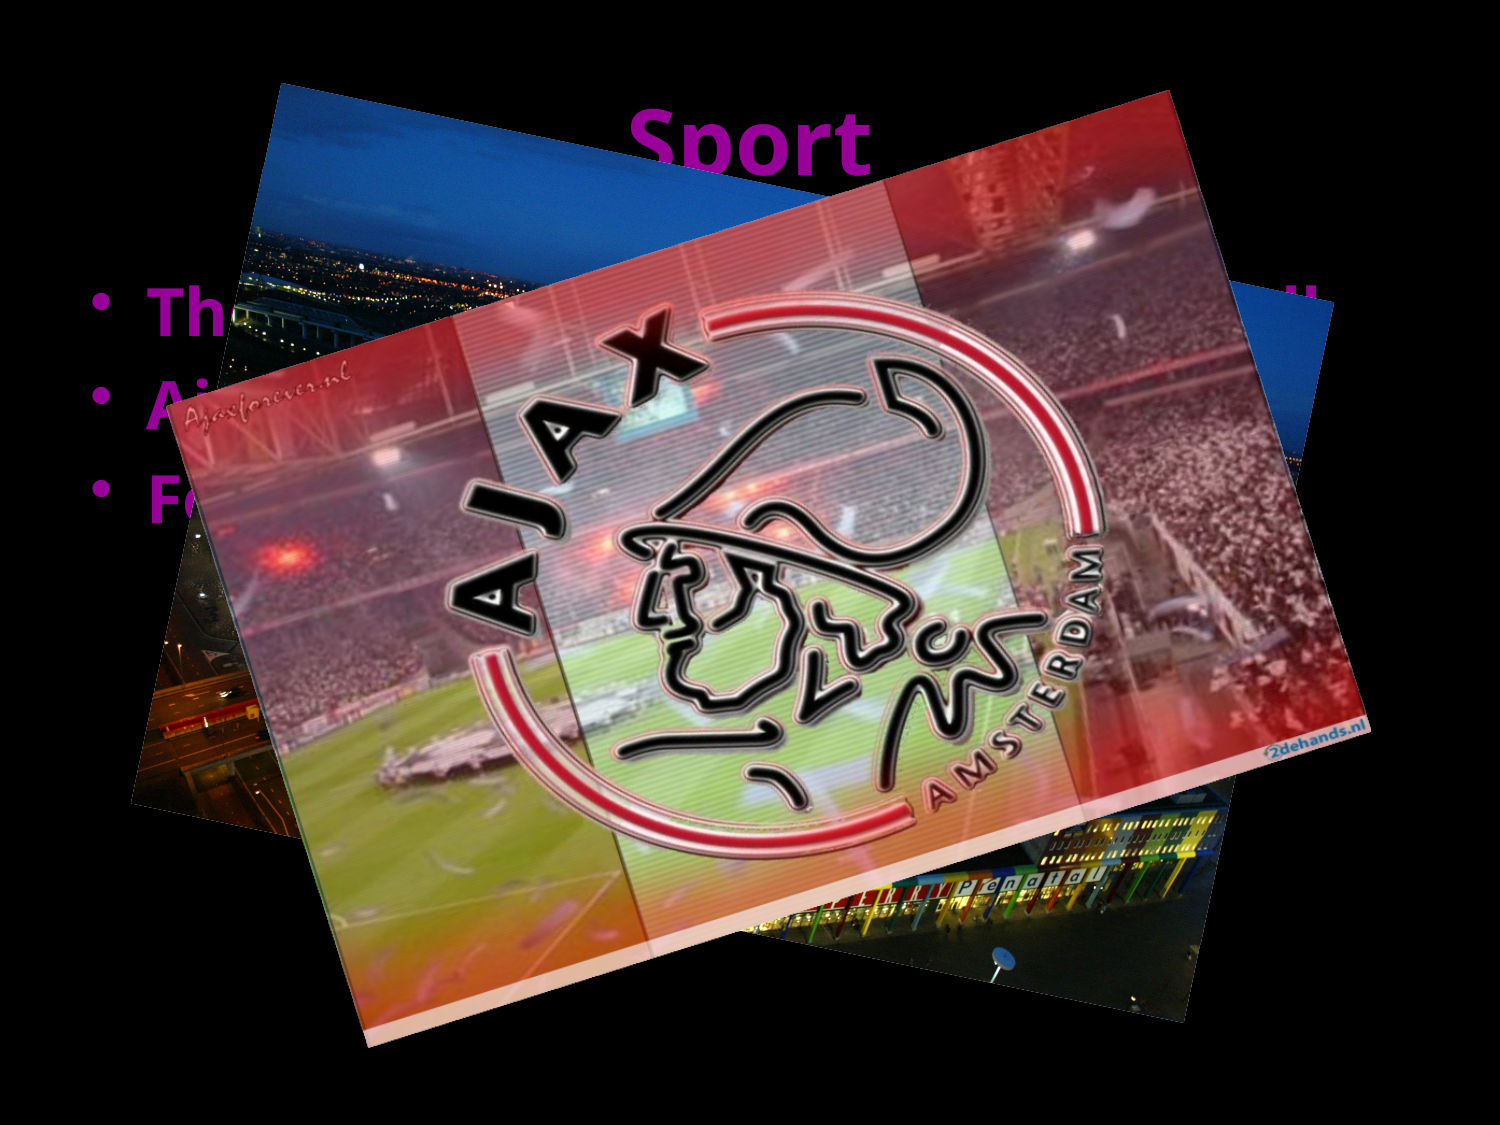

# Sport
The most popular sport ---> football
Ajax
Football legends